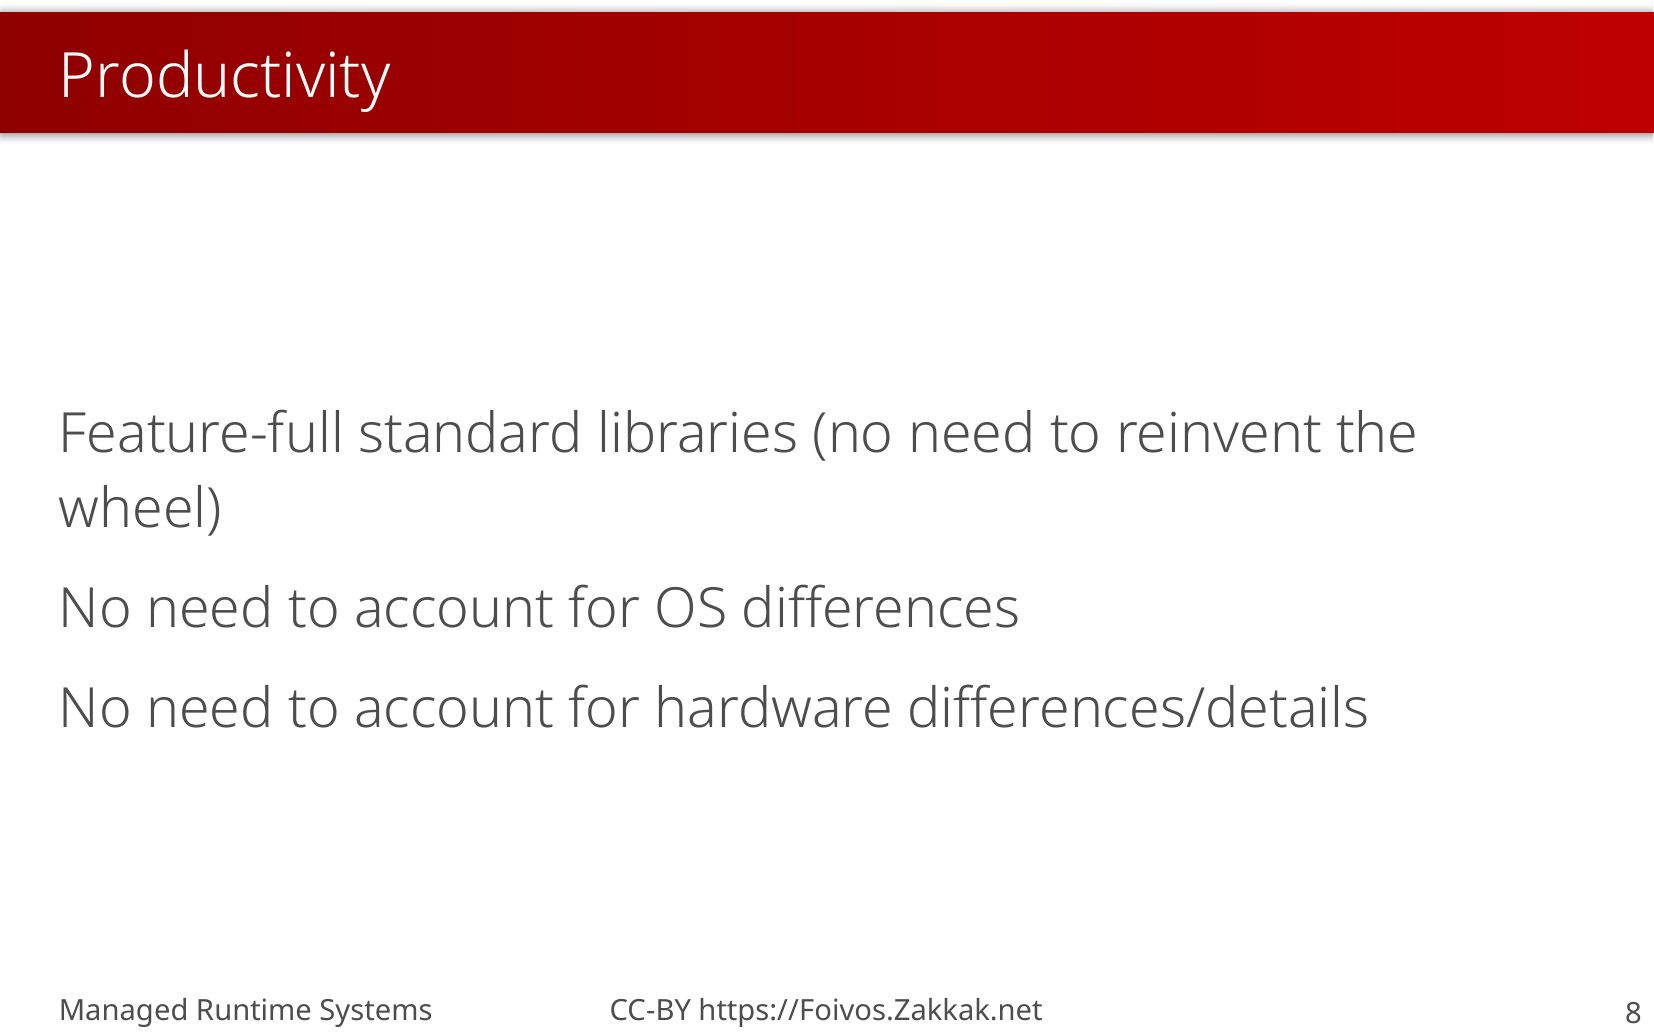

# Productivity
Feature-full standard libraries (no need to reinvent the wheel)
No need to account for OS differences
No need to account for hardware differences/details
Managed Runtime Systems
CC-BY https://Foivos.Zakkak.net
8